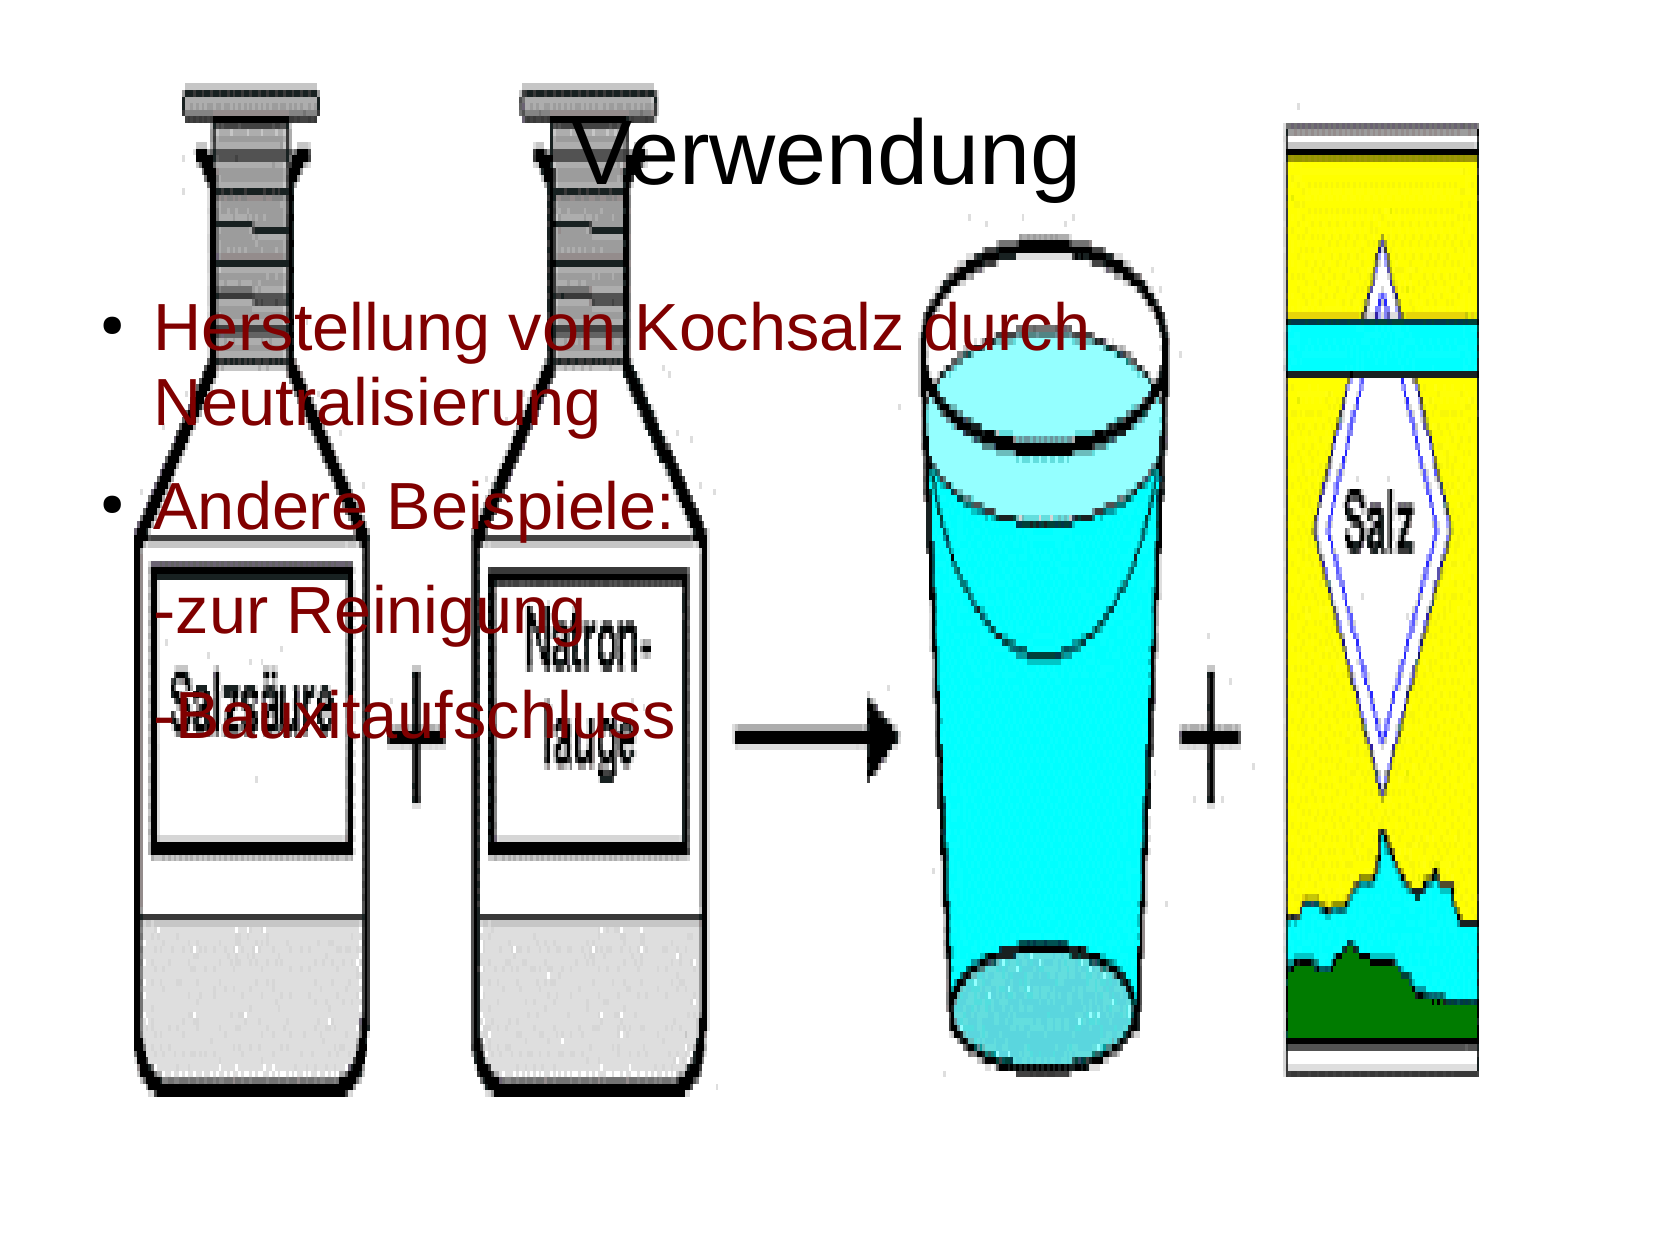

# Verwendung
Herstellung von Kochsalz durch Neutralisierung
Andere Beispiele:
-zur Reinigung
-Bauxitaufschluss